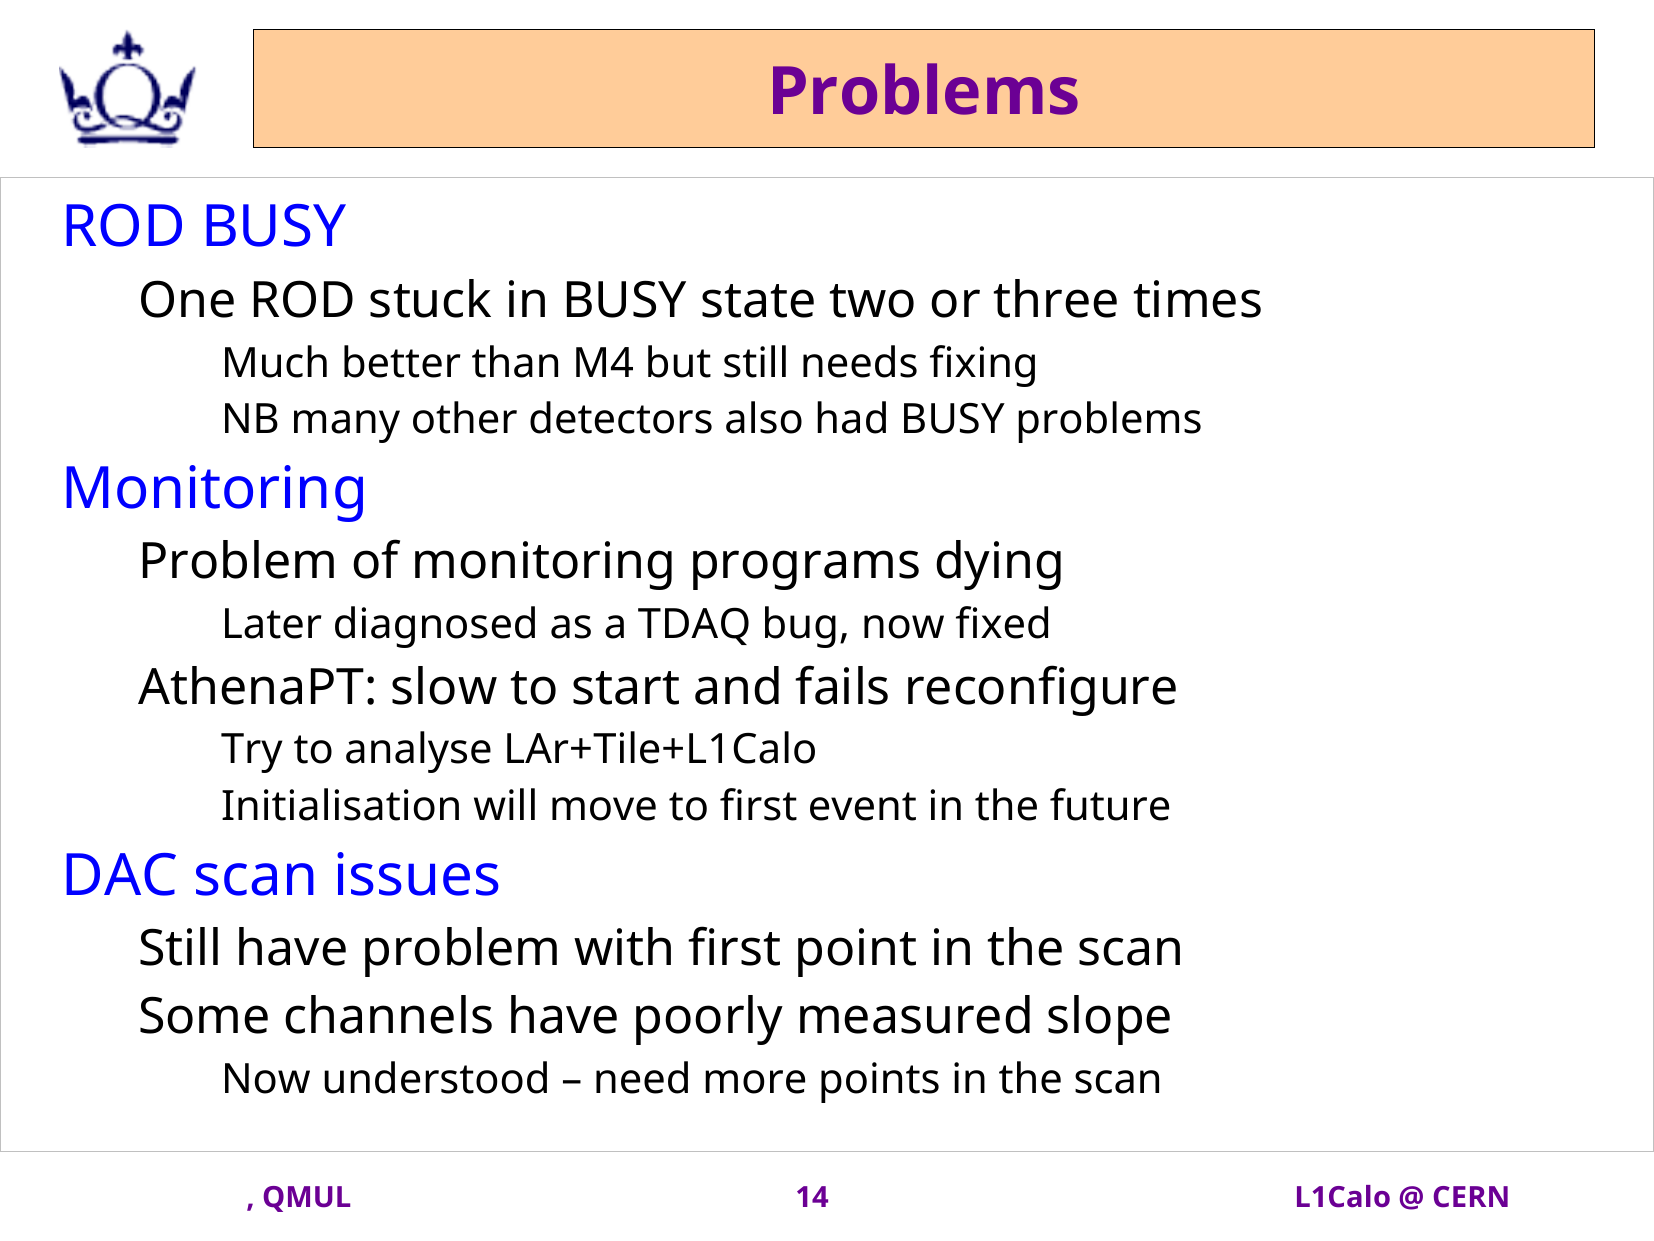

# Problems
ROD BUSY
One ROD stuck in BUSY state two or three times
Much better than M4 but still needs fixing
NB many other detectors also had BUSY problems
Monitoring
Problem of monitoring programs dying
Later diagnosed as a TDAQ bug, now fixed
AthenaPT: slow to start and fails reconfigure
Try to analyse LAr+Tile+L1Calo
Initialisation will move to first event in the future
DAC scan issues
Still have problem with first point in the scan
Some channels have poorly measured slope
Now understood – need more points in the scan